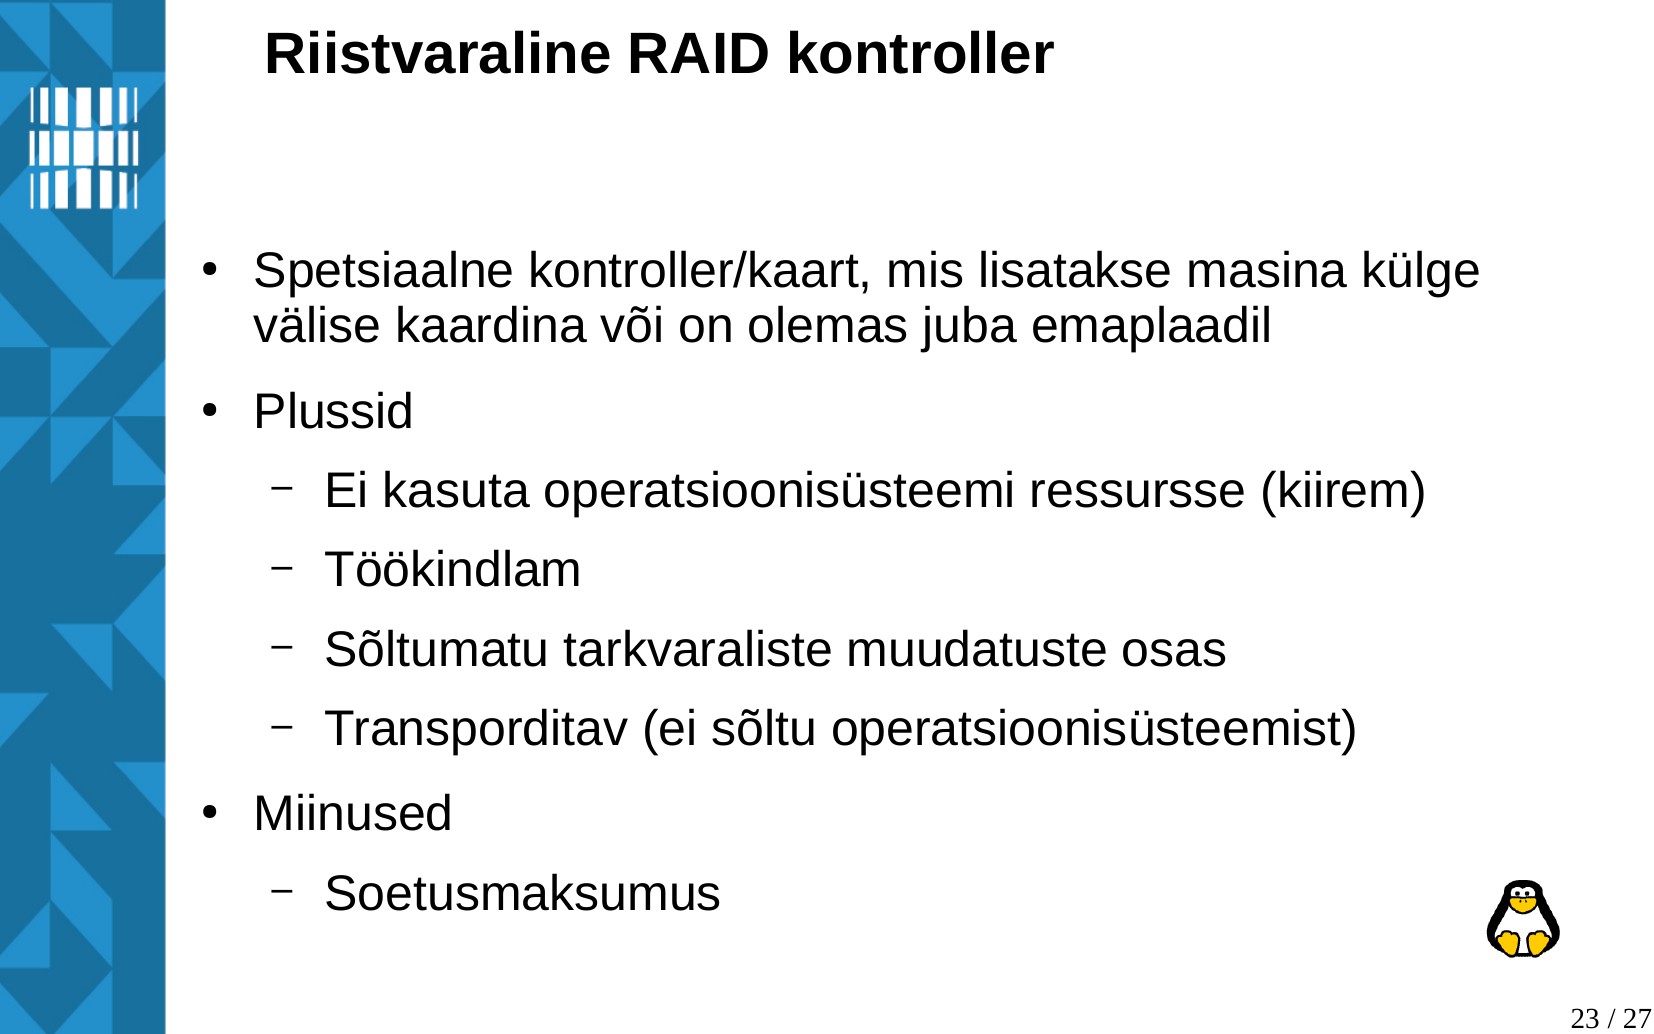

# Riistvaraline RAID kontroller
Spetsiaalne kontroller/kaart, mis lisatakse masina külge välise kaardina või on olemas juba emaplaadil
Plussid
Ei kasuta operatsioonisüsteemi ressursse (kiirem)
Töökindlam
Sõltumatu tarkvaraliste muudatuste osas
Transporditav (ei sõltu operatsioonisüsteemist)
Miinused
Soetusmaksumus